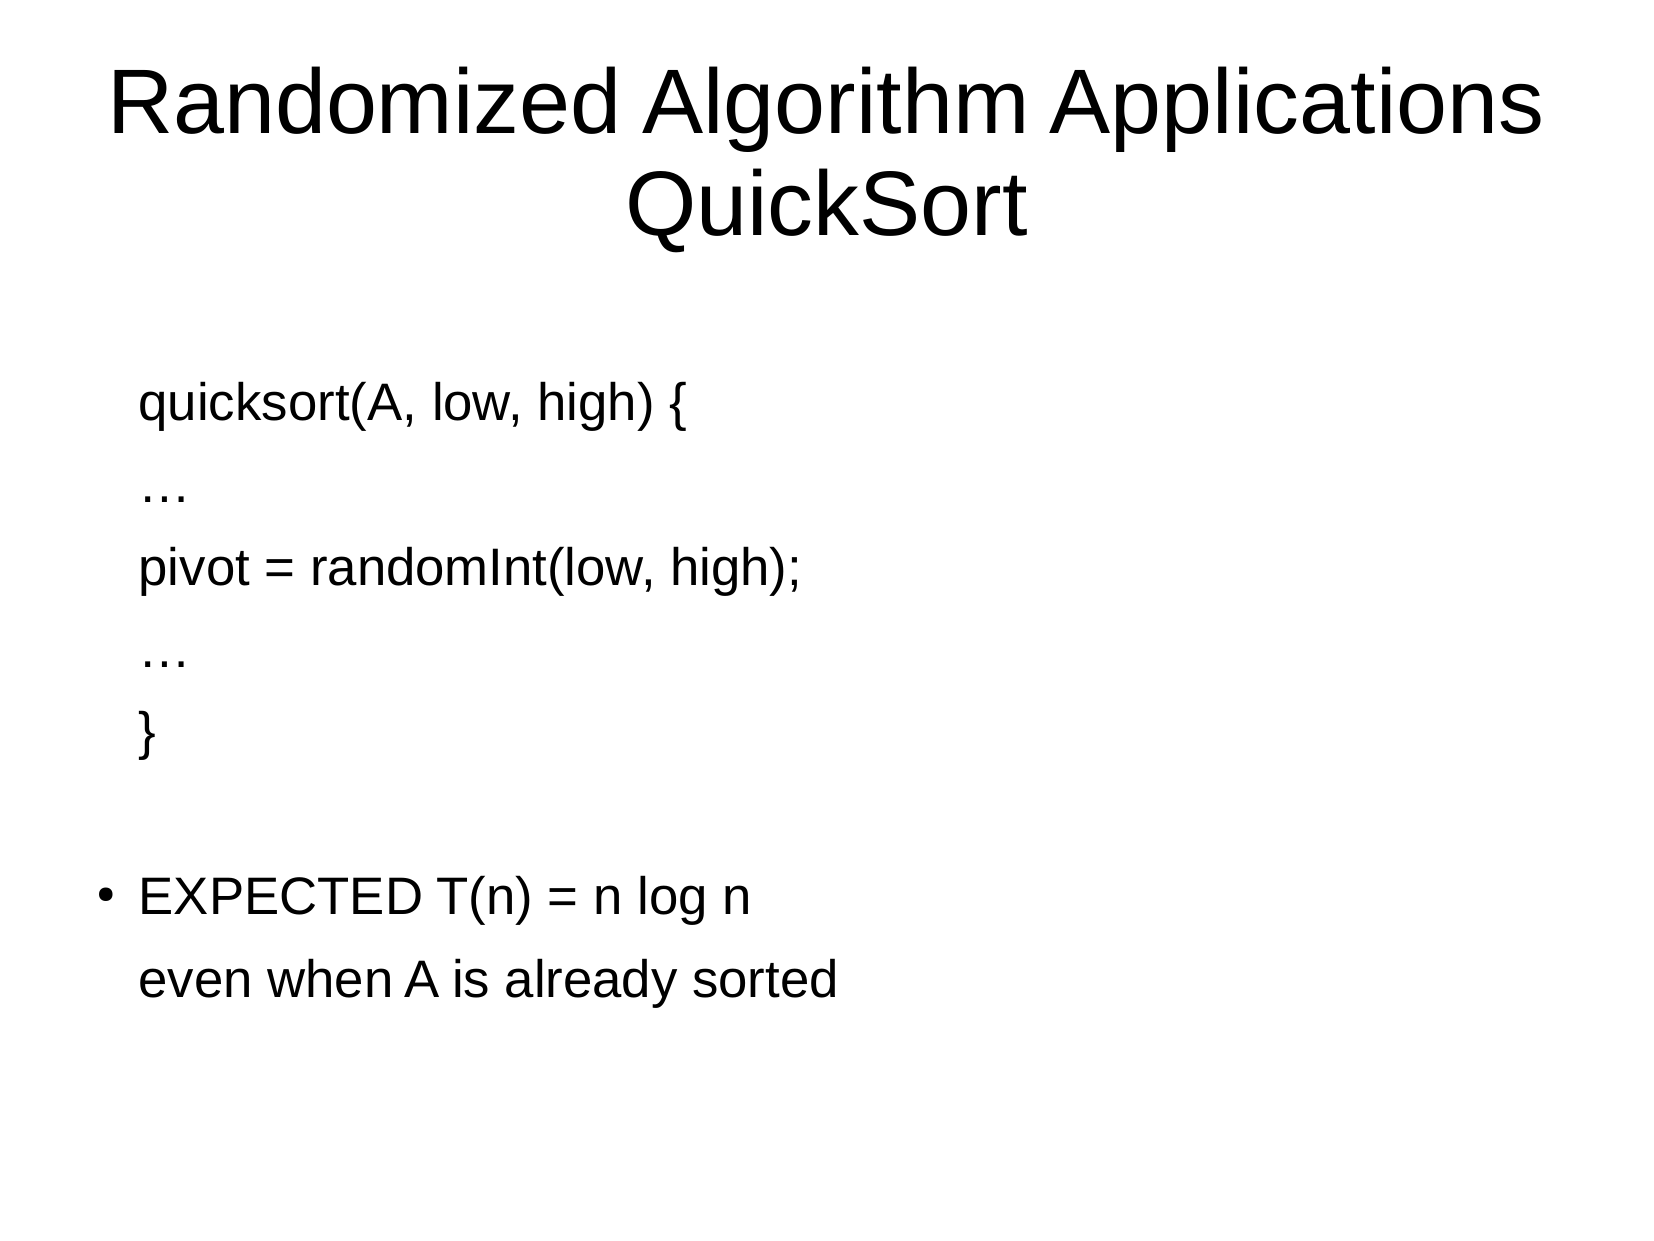

# Randomized Algorithm Applications QuickSort
quicksort(A, low, high) {
…
pivot = randomInt(low, high);
…
}
EXPECTED T(n) = n log n
even when A is already sorted